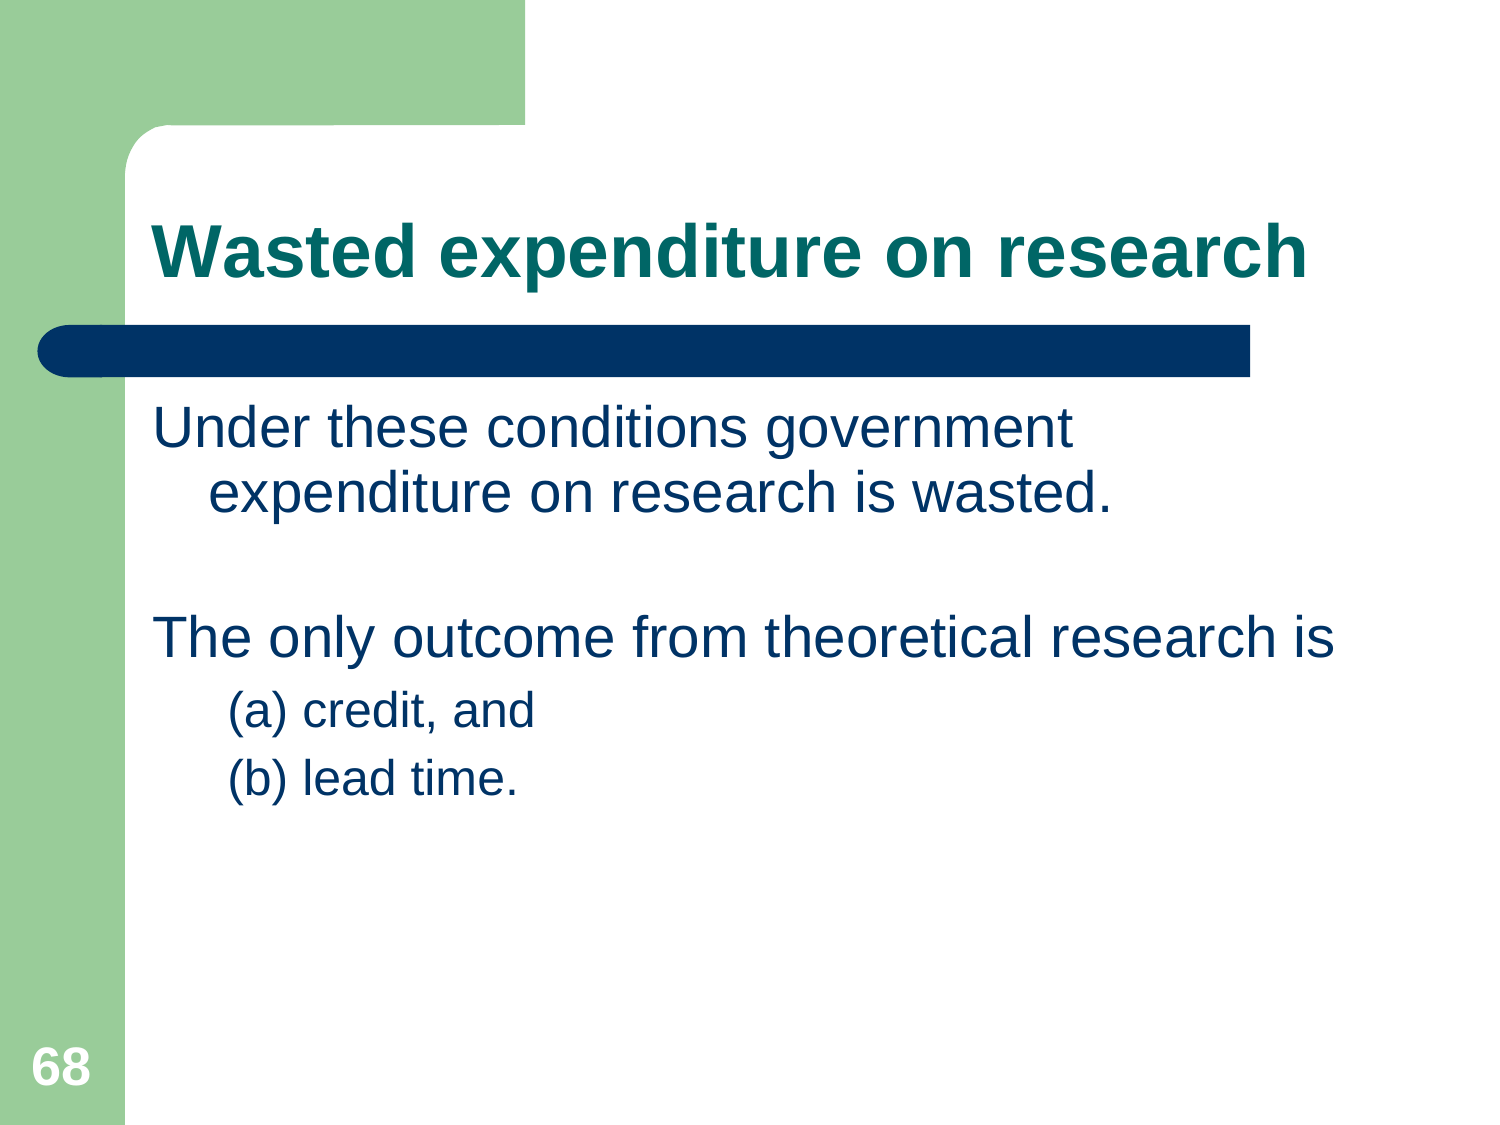

# Wasted expenditure on research
Under these conditions government expenditure on research is wasted.
The only outcome from theoretical research is
(a) credit, and
(b) lead time.
68